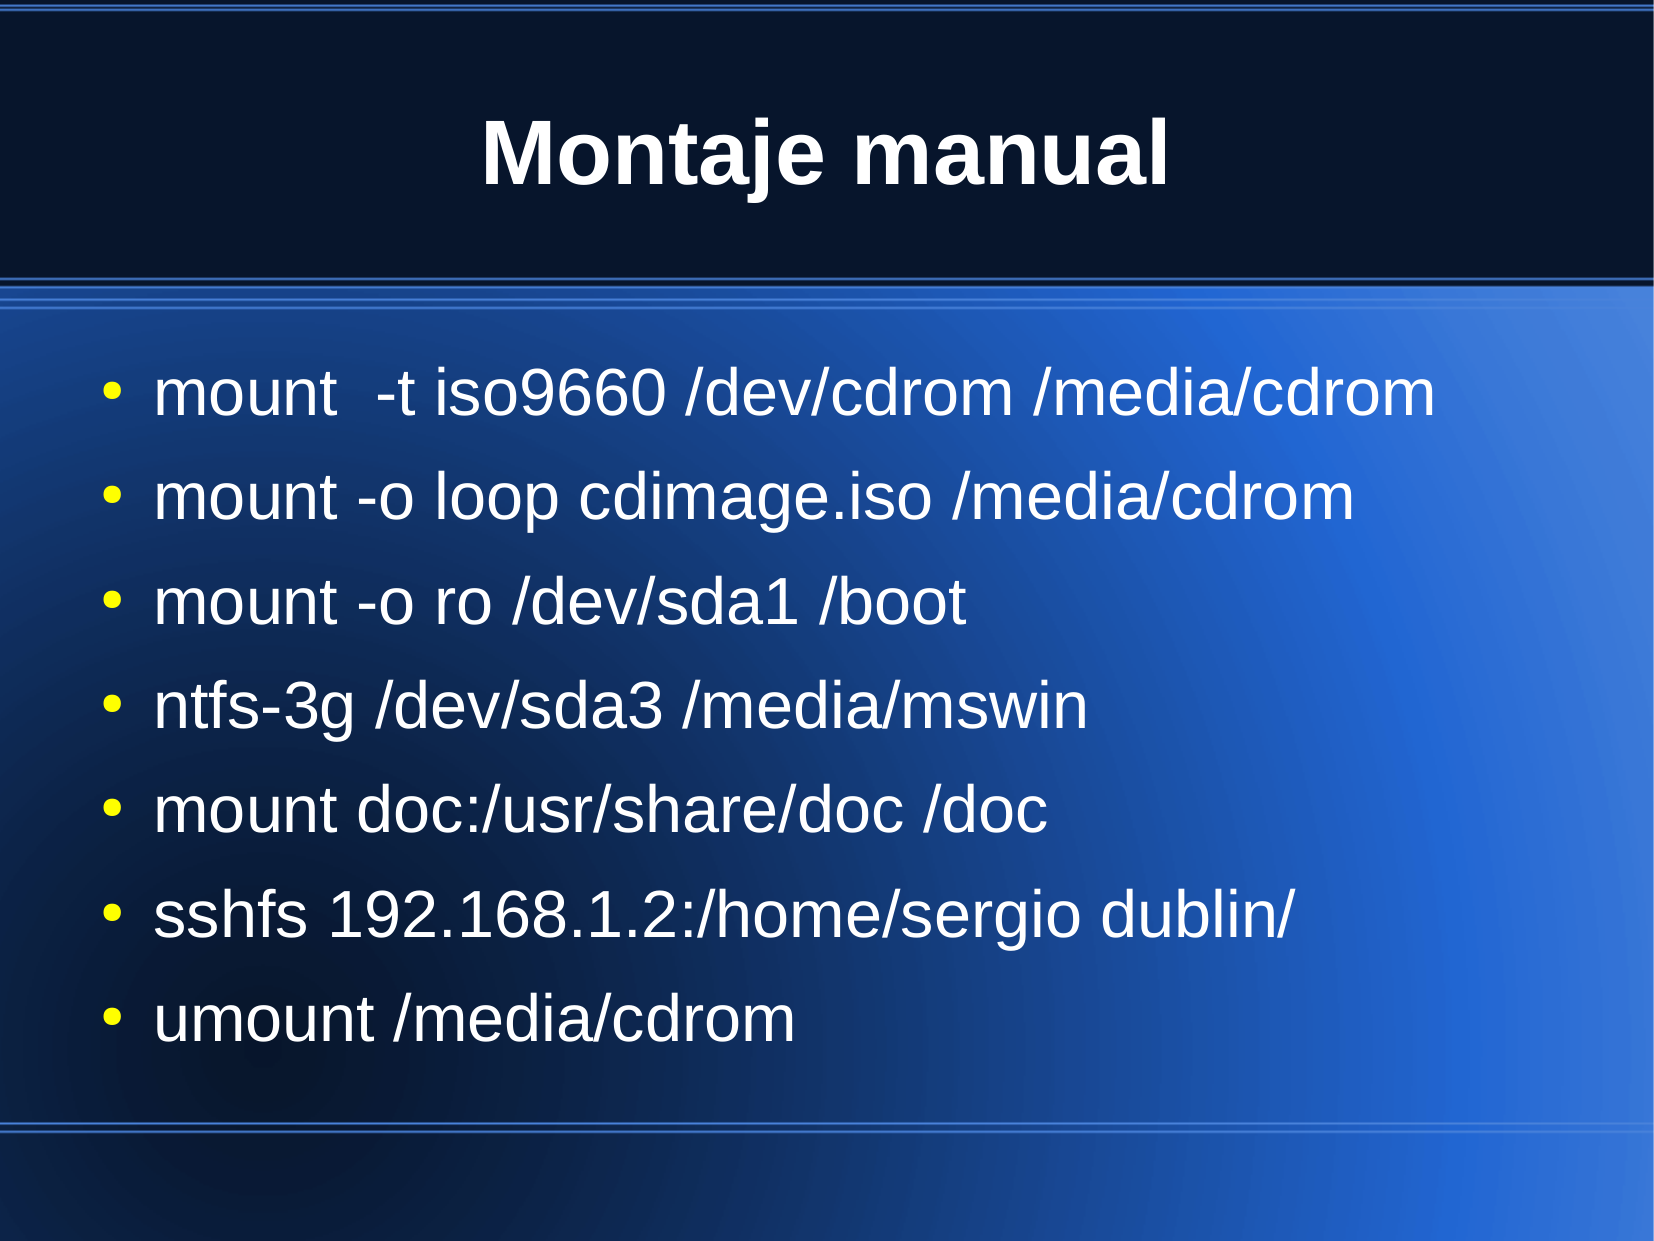

# Montaje manual
mount -t iso9660 /dev/cdrom /media/cdrom
mount -o loop cdimage.iso /media/cdrom
mount -o ro /dev/sda1 /boot
ntfs-3g /dev/sda3 /media/mswin
mount doc:/usr/share/doc /doc
sshfs 192.168.1.2:/home/sergio dublin/
umount /media/cdrom